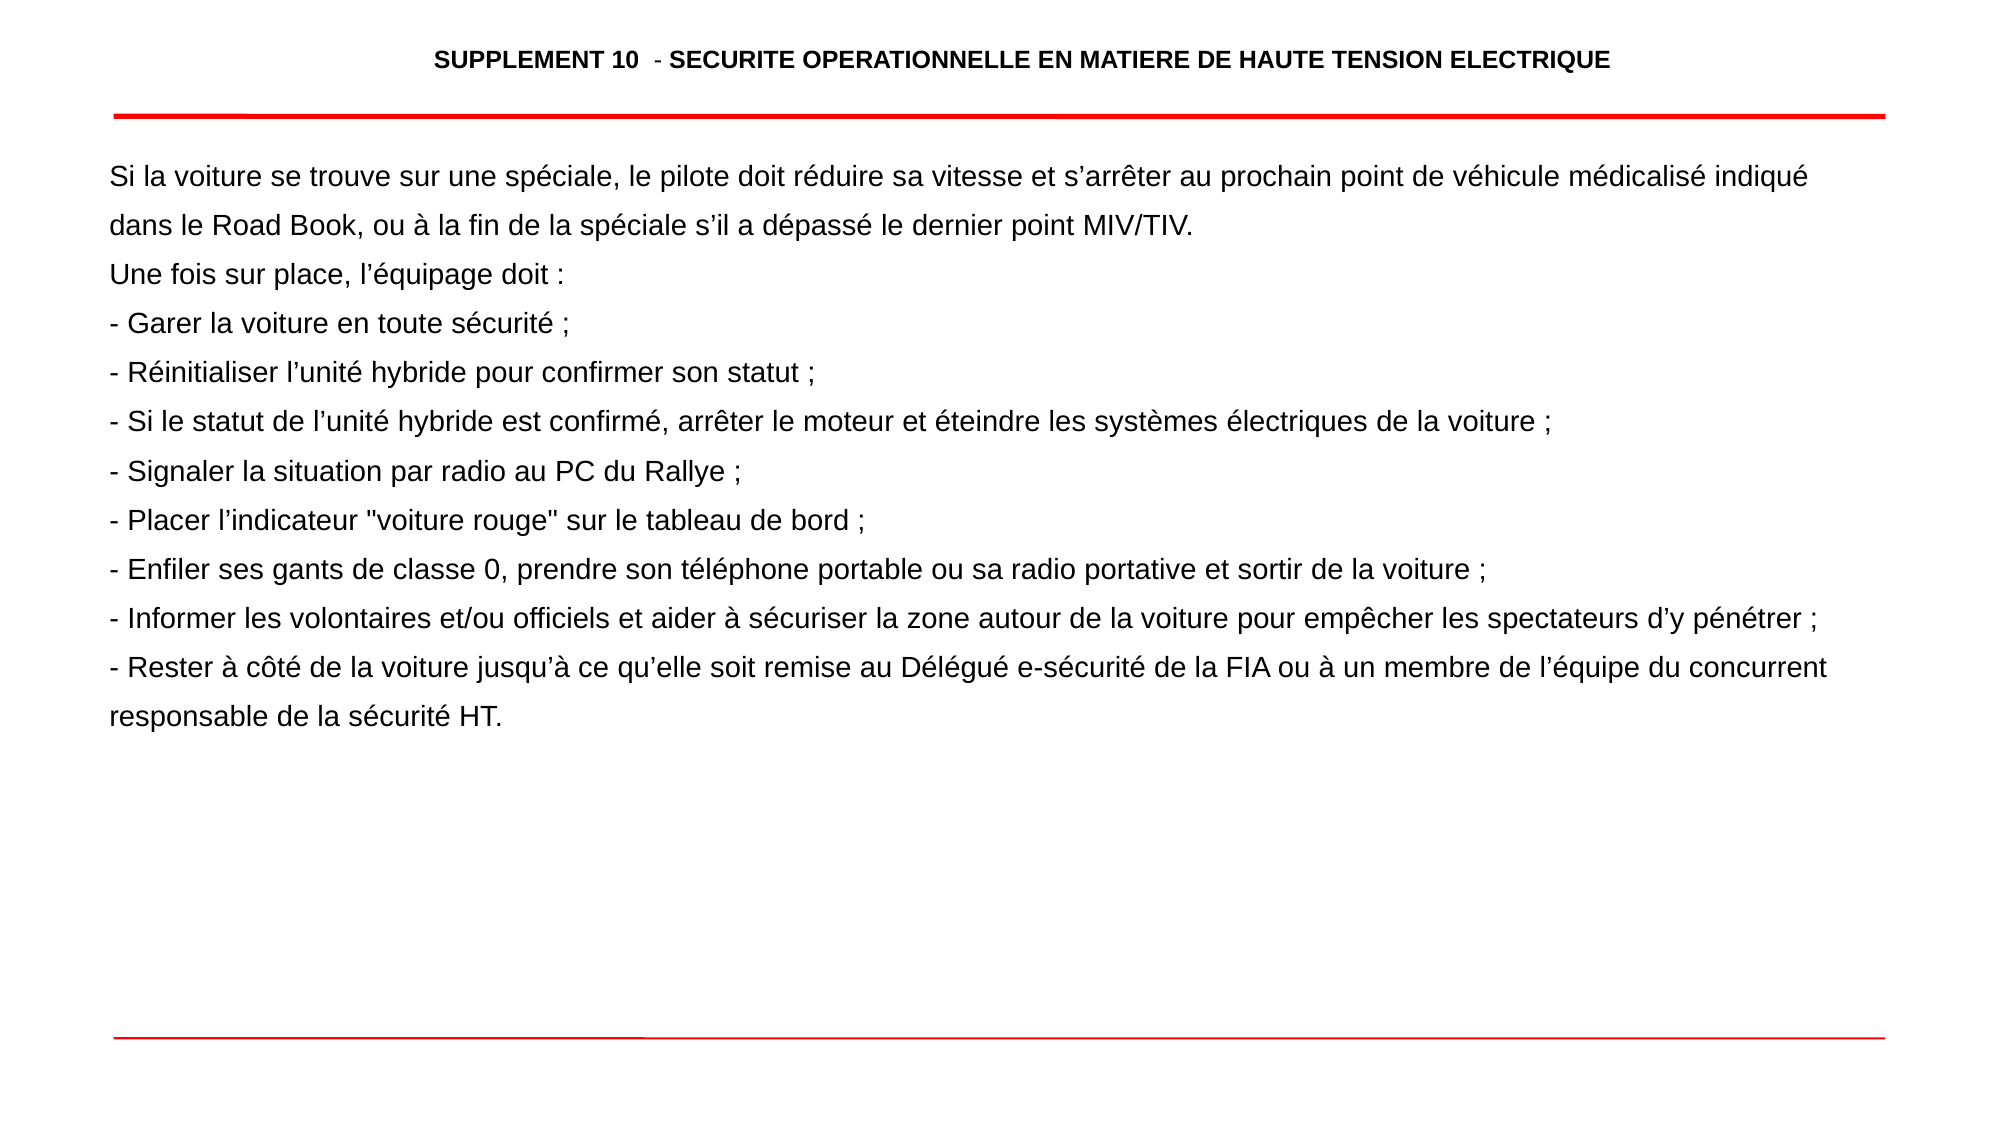

SUPPLEMENT 10 - SECURITE OPERATIONNELLE EN MATIERE DE HAUTE TENSION ELECTRIQUE
Si la voiture se trouve sur une spéciale, le pilote doit réduire sa vitesse et s’arrêter au prochain point de véhicule médicalisé indiqué dans le Road Book, ou à la fin de la spéciale s’il a dépassé le dernier point MIV/TIV.
Une fois sur place, l’équipage doit :
- Garer la voiture en toute sécurité ;
- Réinitialiser l’unité hybride pour confirmer son statut ;
- Si le statut de l’unité hybride est confirmé, arrêter le moteur et éteindre les systèmes électriques de la voiture ;
- Signaler la situation par radio au PC du Rallye ;
- Placer l’indicateur "voiture rouge" sur le tableau de bord ;
- Enfiler ses gants de classe 0, prendre son téléphone portable ou sa radio portative et sortir de la voiture ;
- Informer les volontaires et/ou officiels et aider à sécuriser la zone autour de la voiture pour empêcher les spectateurs d’y pénétrer ;
- Rester à côté de la voiture jusqu’à ce qu’elle soit remise au Délégué e-sécurité de la FIA ou à un membre de l’équipe du concurrent responsable de la sécurité HT.